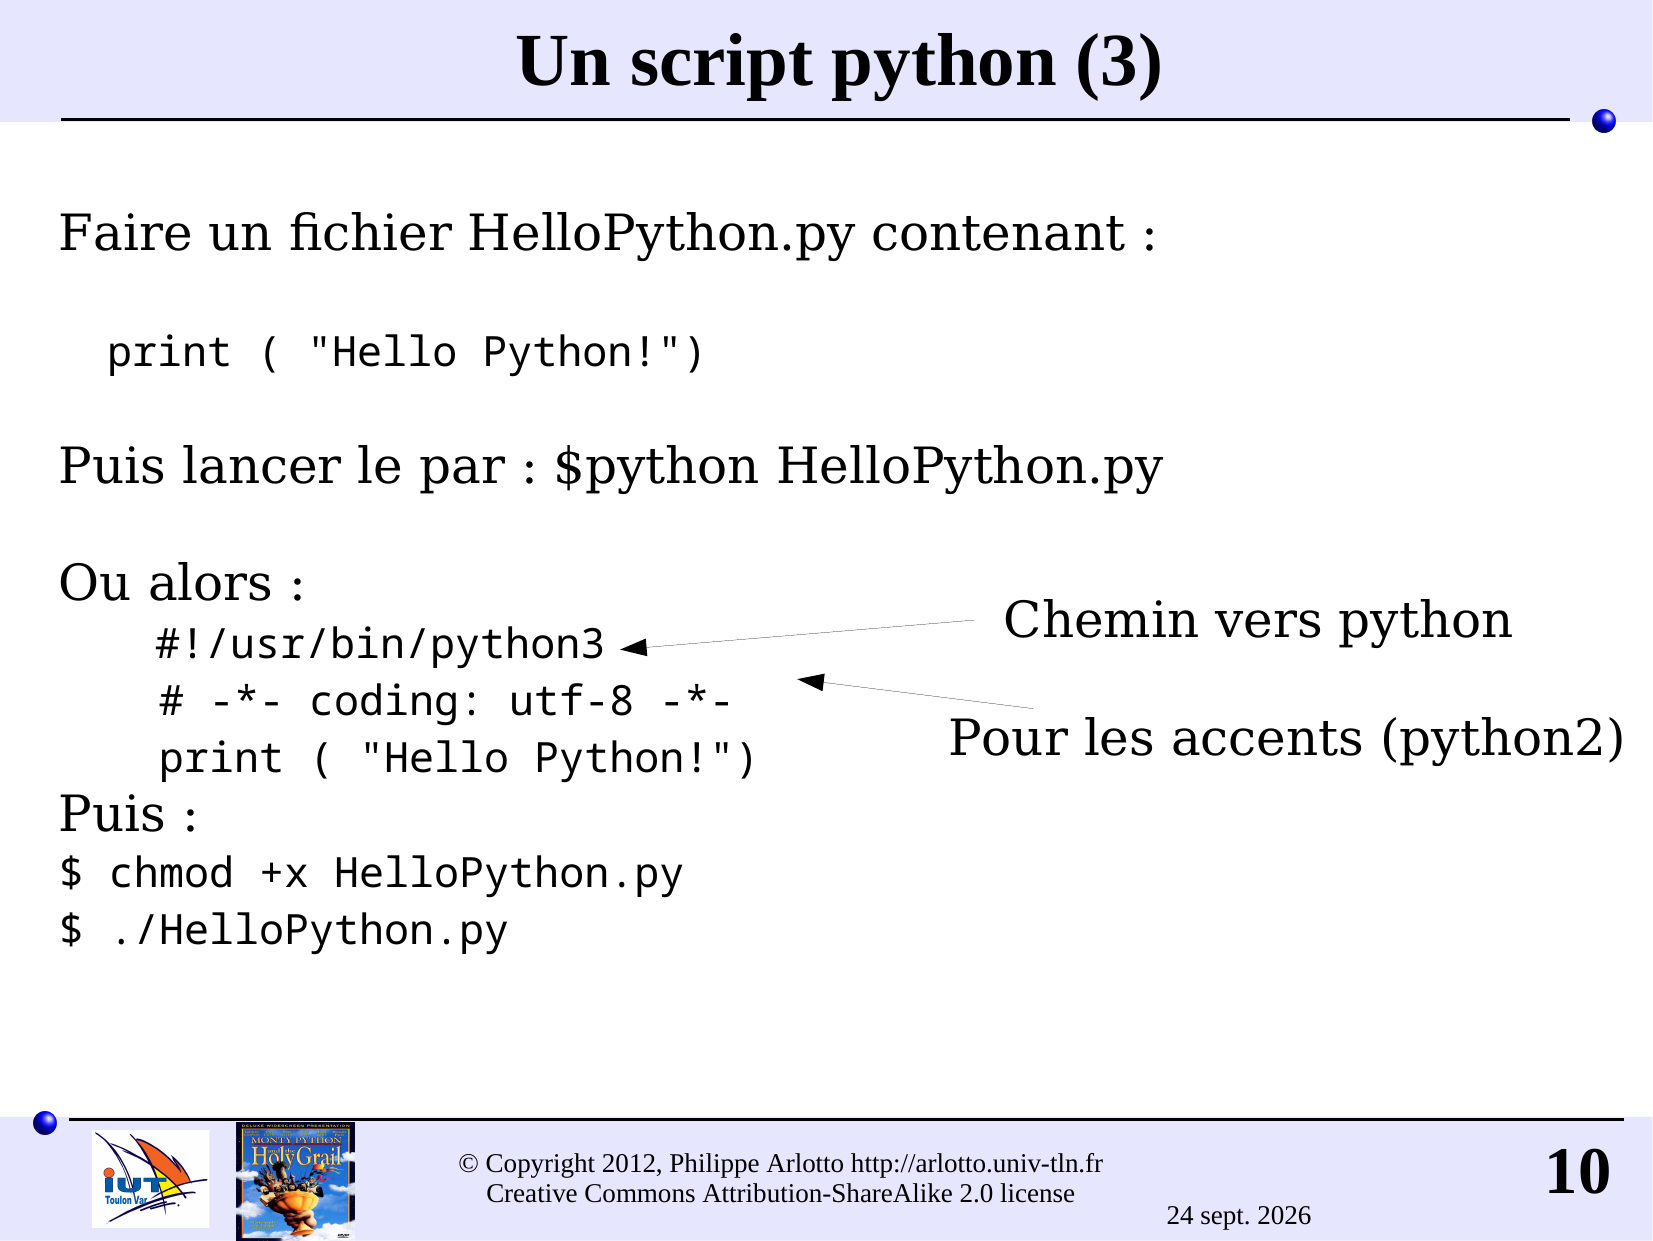

# Un script python (3)
Faire un fichier HelloPython.py contenant :
 print ( "Hello Python!")
Puis lancer le par : $python HelloPython.py
Ou alors :
 #!/usr/bin/python3
 # -*- coding: utf-8 -*-
 print ( "Hello Python!")
Puis :
$ chmod +x HelloPython.py
$ ./HelloPython.py
Chemin vers python
Pour les accents (python2)